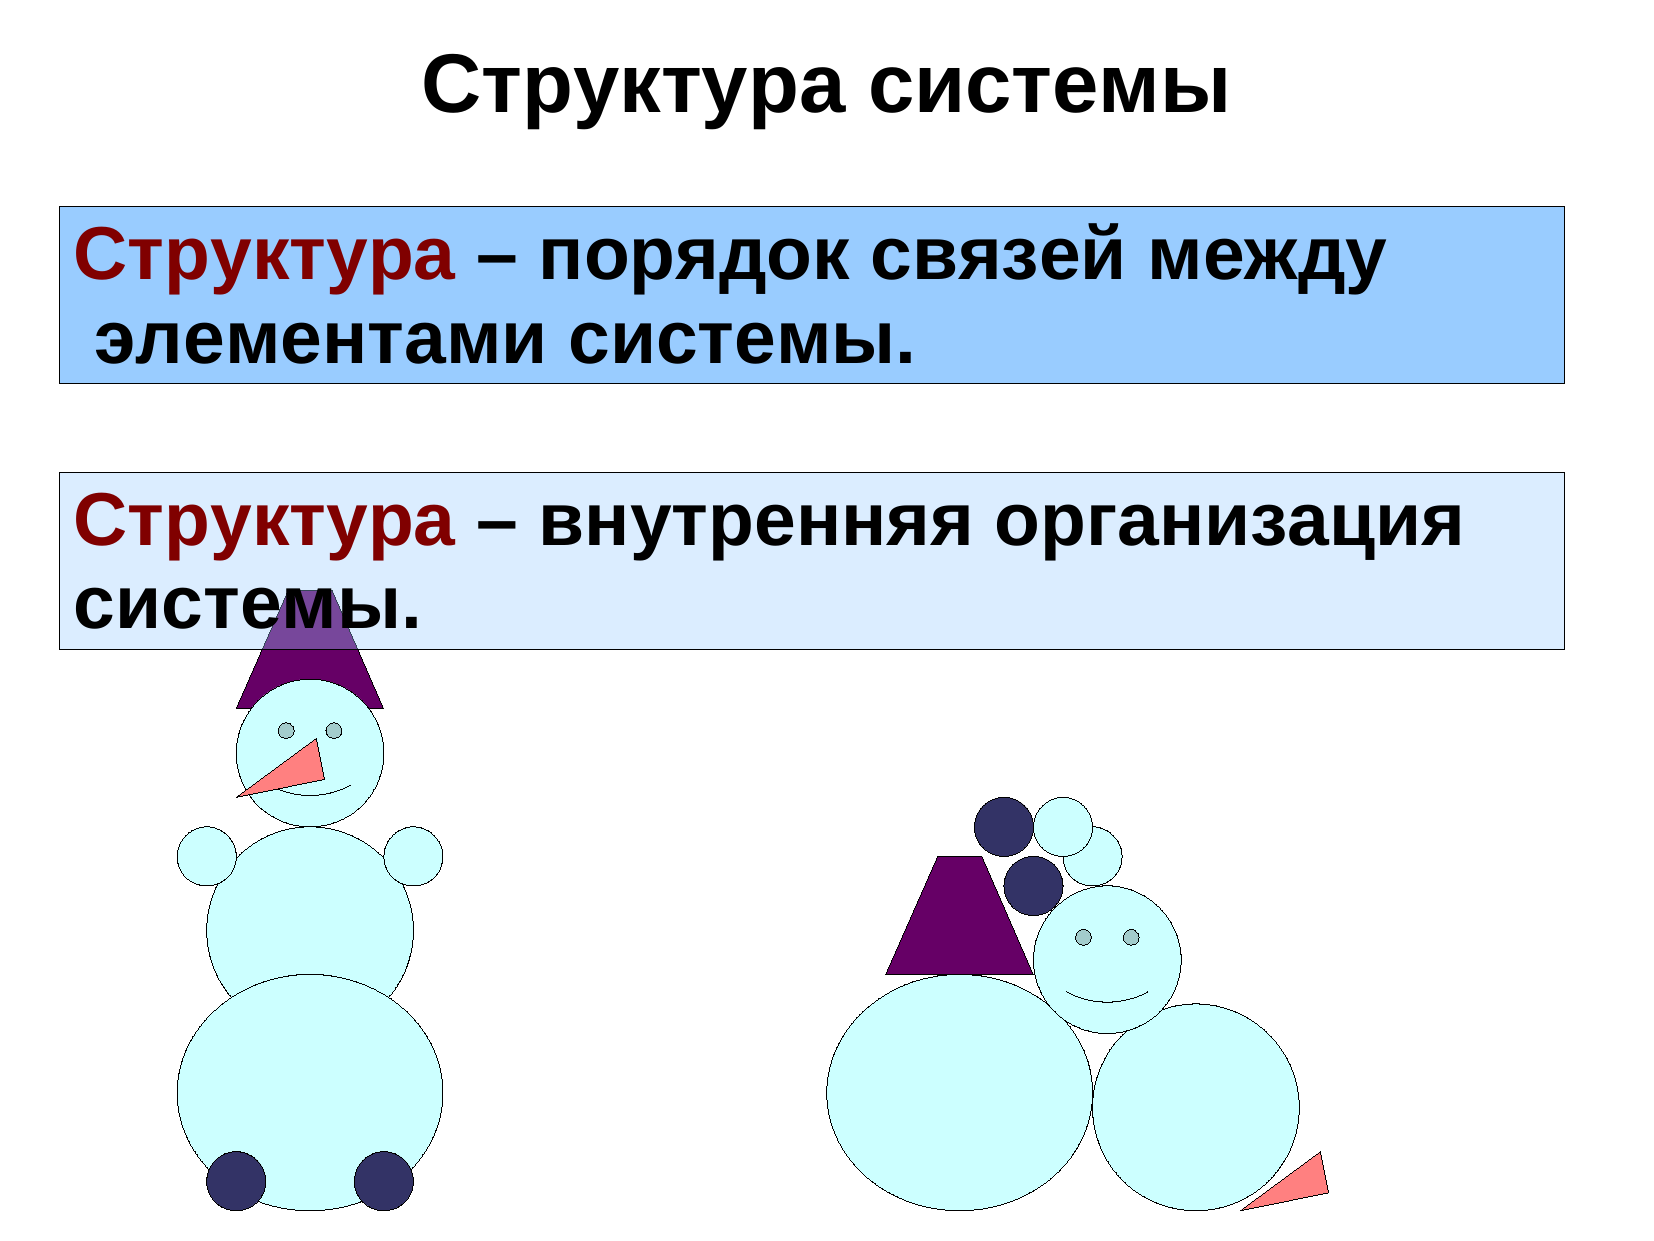

Структура системы
Структура – порядок связей между
 элементами системы.
Структура – внутренняя организация
системы.